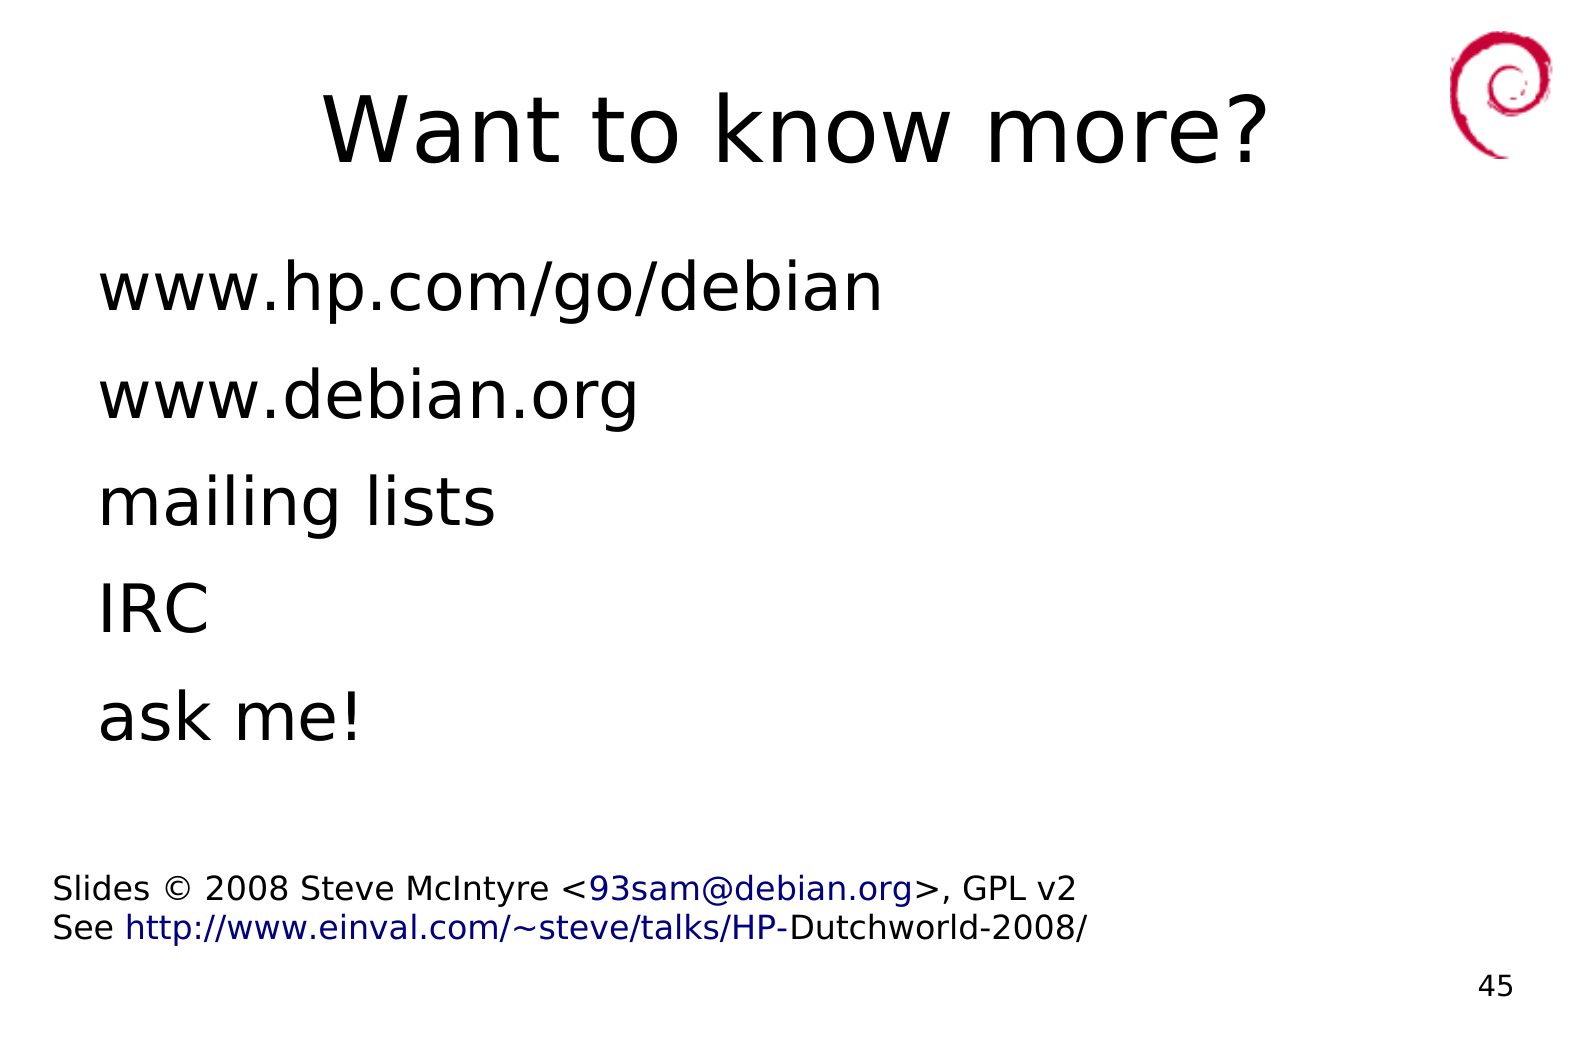

# Want to know more?
www.hp.com/go/debian
www.debian.org
mailing lists
IRC
ask me!
Slides © 2008 Steve McIntyre <93sam@debian.org>, GPL v2
See http://www.einval.com/~steve/talks/HP-Dutchworld-2008/
45